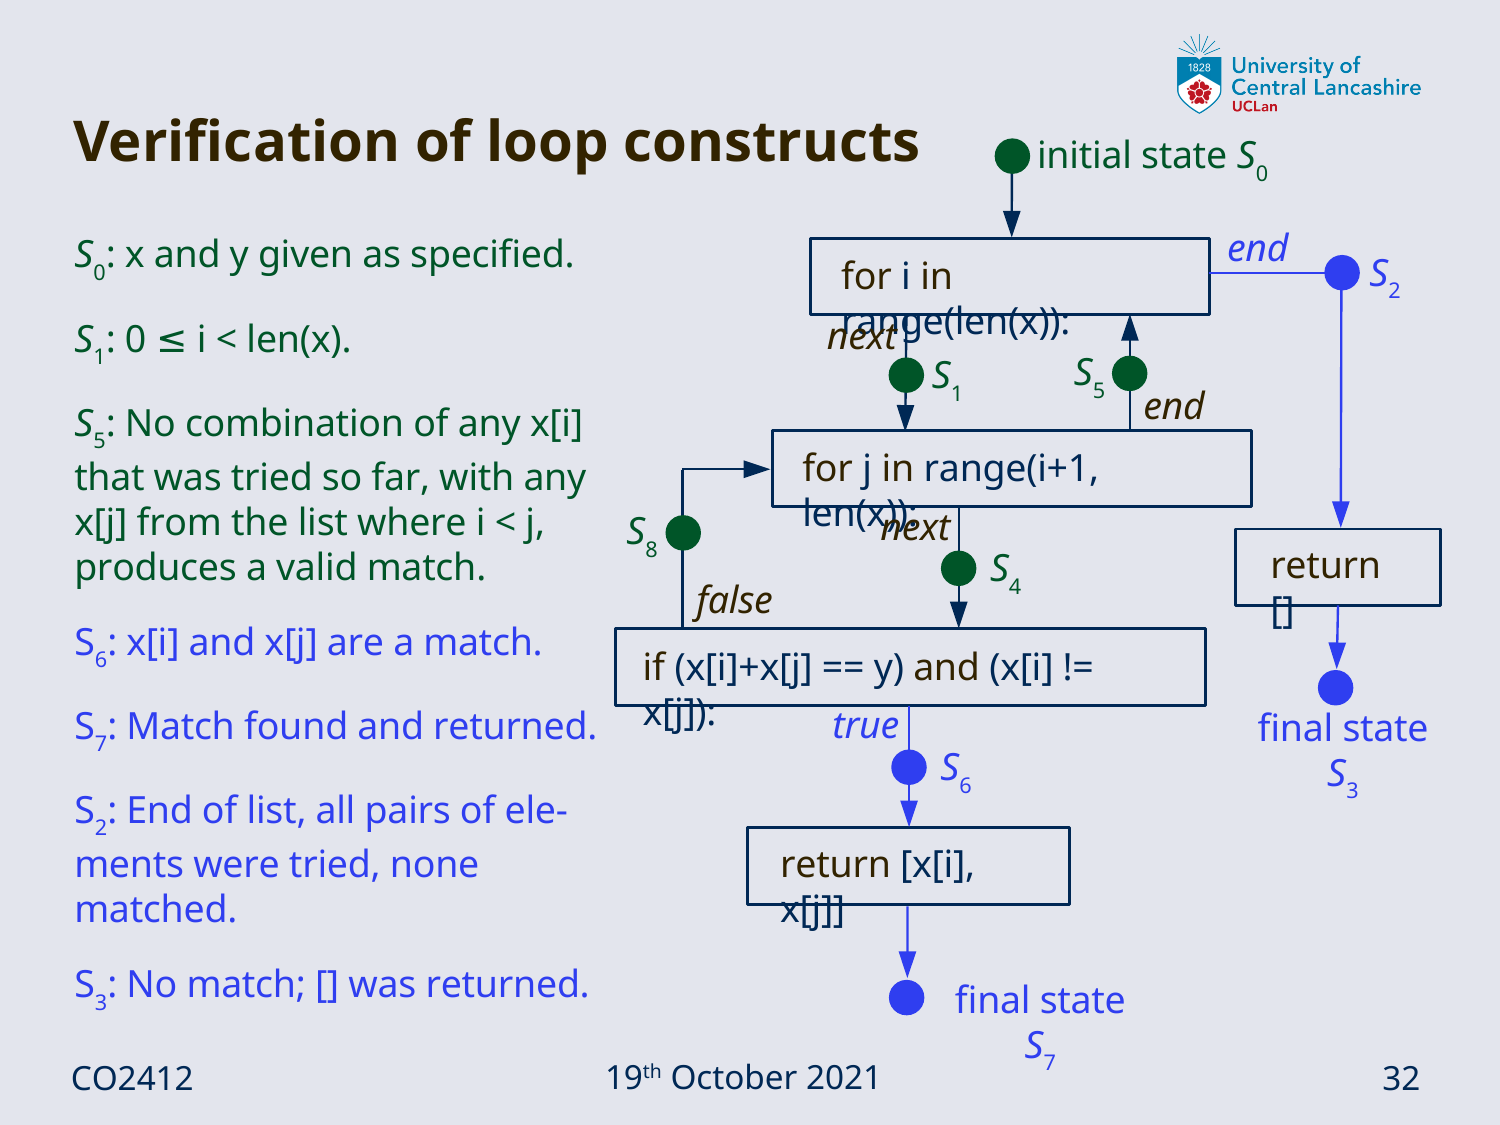

# Verification of loop constructs
initial state S0
end
S0: x and y given as specified.
S1: 0 ≤ i < len(x).
S5: No combination of any x[i]
that was tried so far, with any
x[j] from the list where i < j,
produces a valid match.
S6: x[i] and x[j] are a match.
S7: Match found and returned.
S2: End of list, all pairs of ele-
ments were tried, none matched.
S3: No match; [] was returned.
for i in range(len(x)):
S2
next
S5
S1
end
for j in range(i+1, len(x)):
next
S8
return []
S4
false
if (x[i]+x[j] == y) and (x[i] != x[j]):
true
final state S3
S6
return [x[i], x[j]]
final state S7